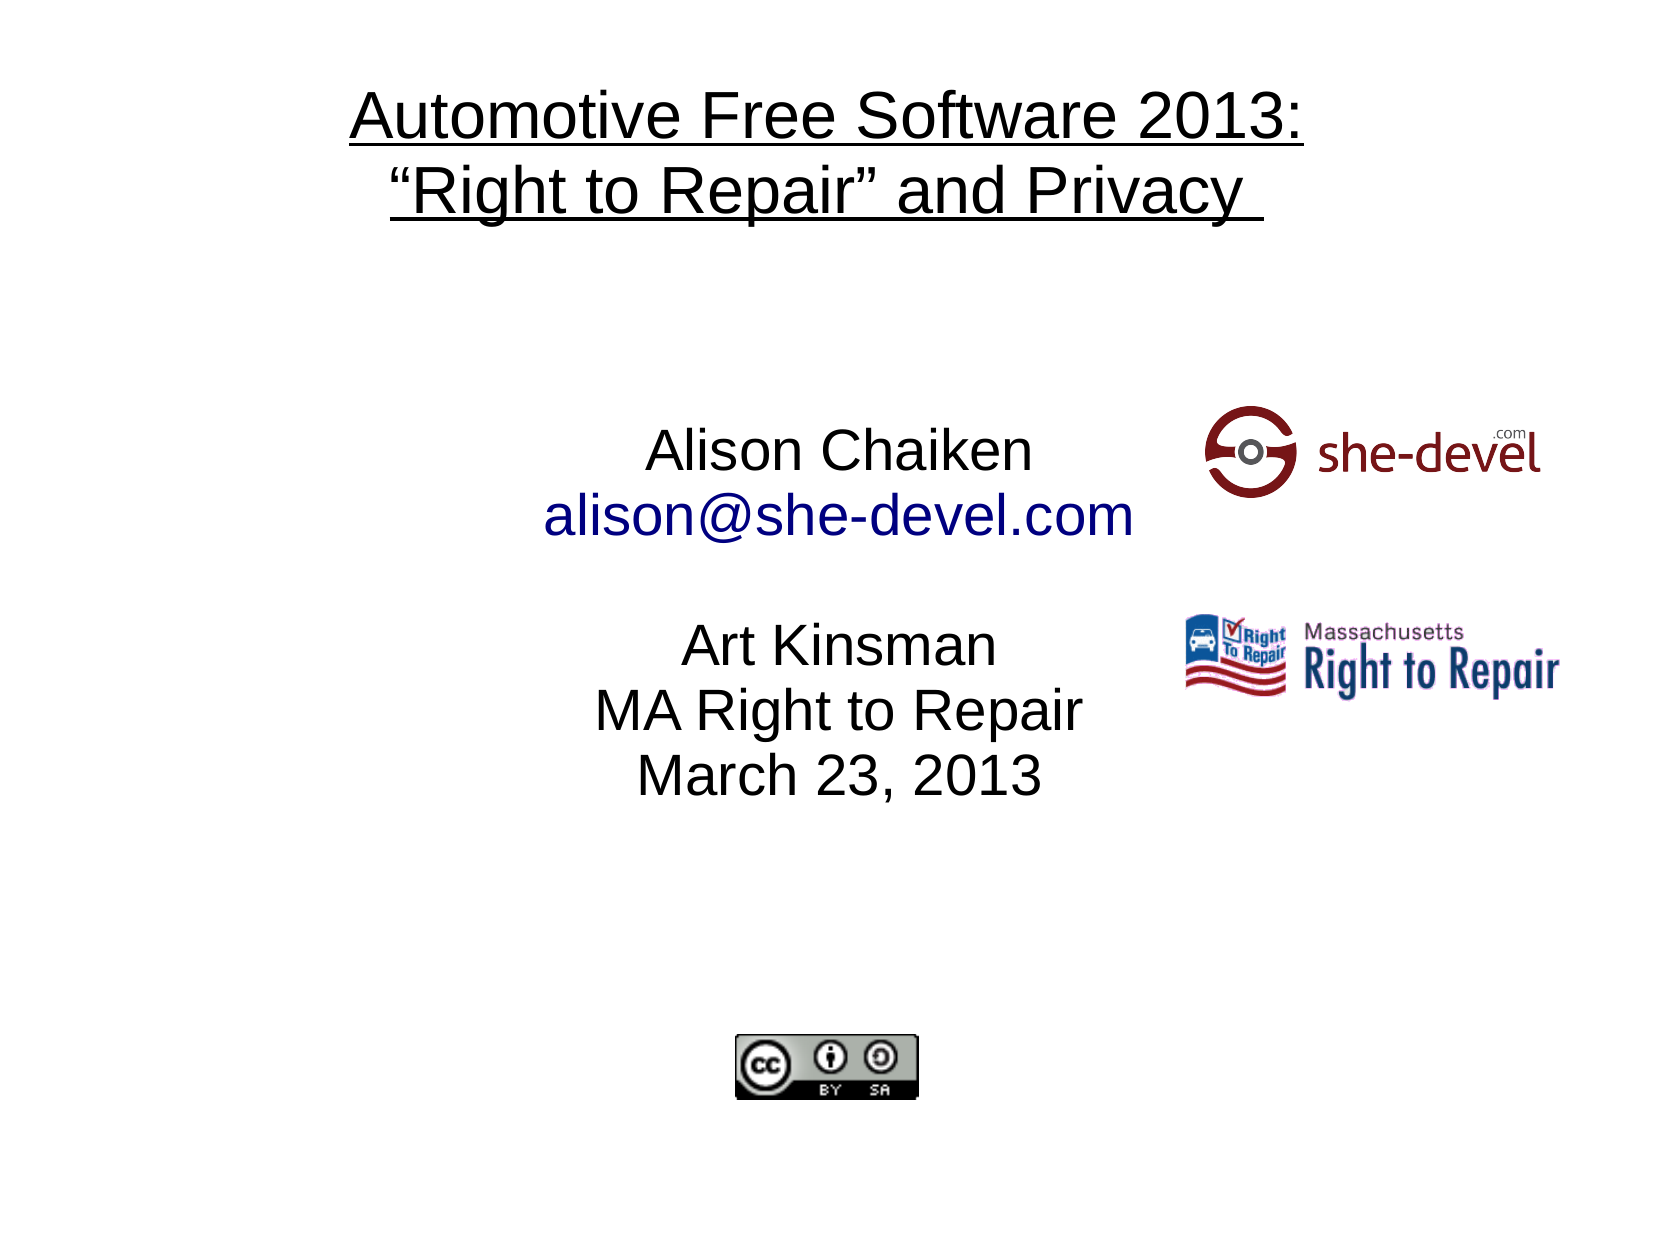

# Automotive Free Software 2013: “Right to Repair” and Privacy
Alison Chaiken
alison@she-devel.com
Art Kinsman
MA Right to Repair
March 23, 2013